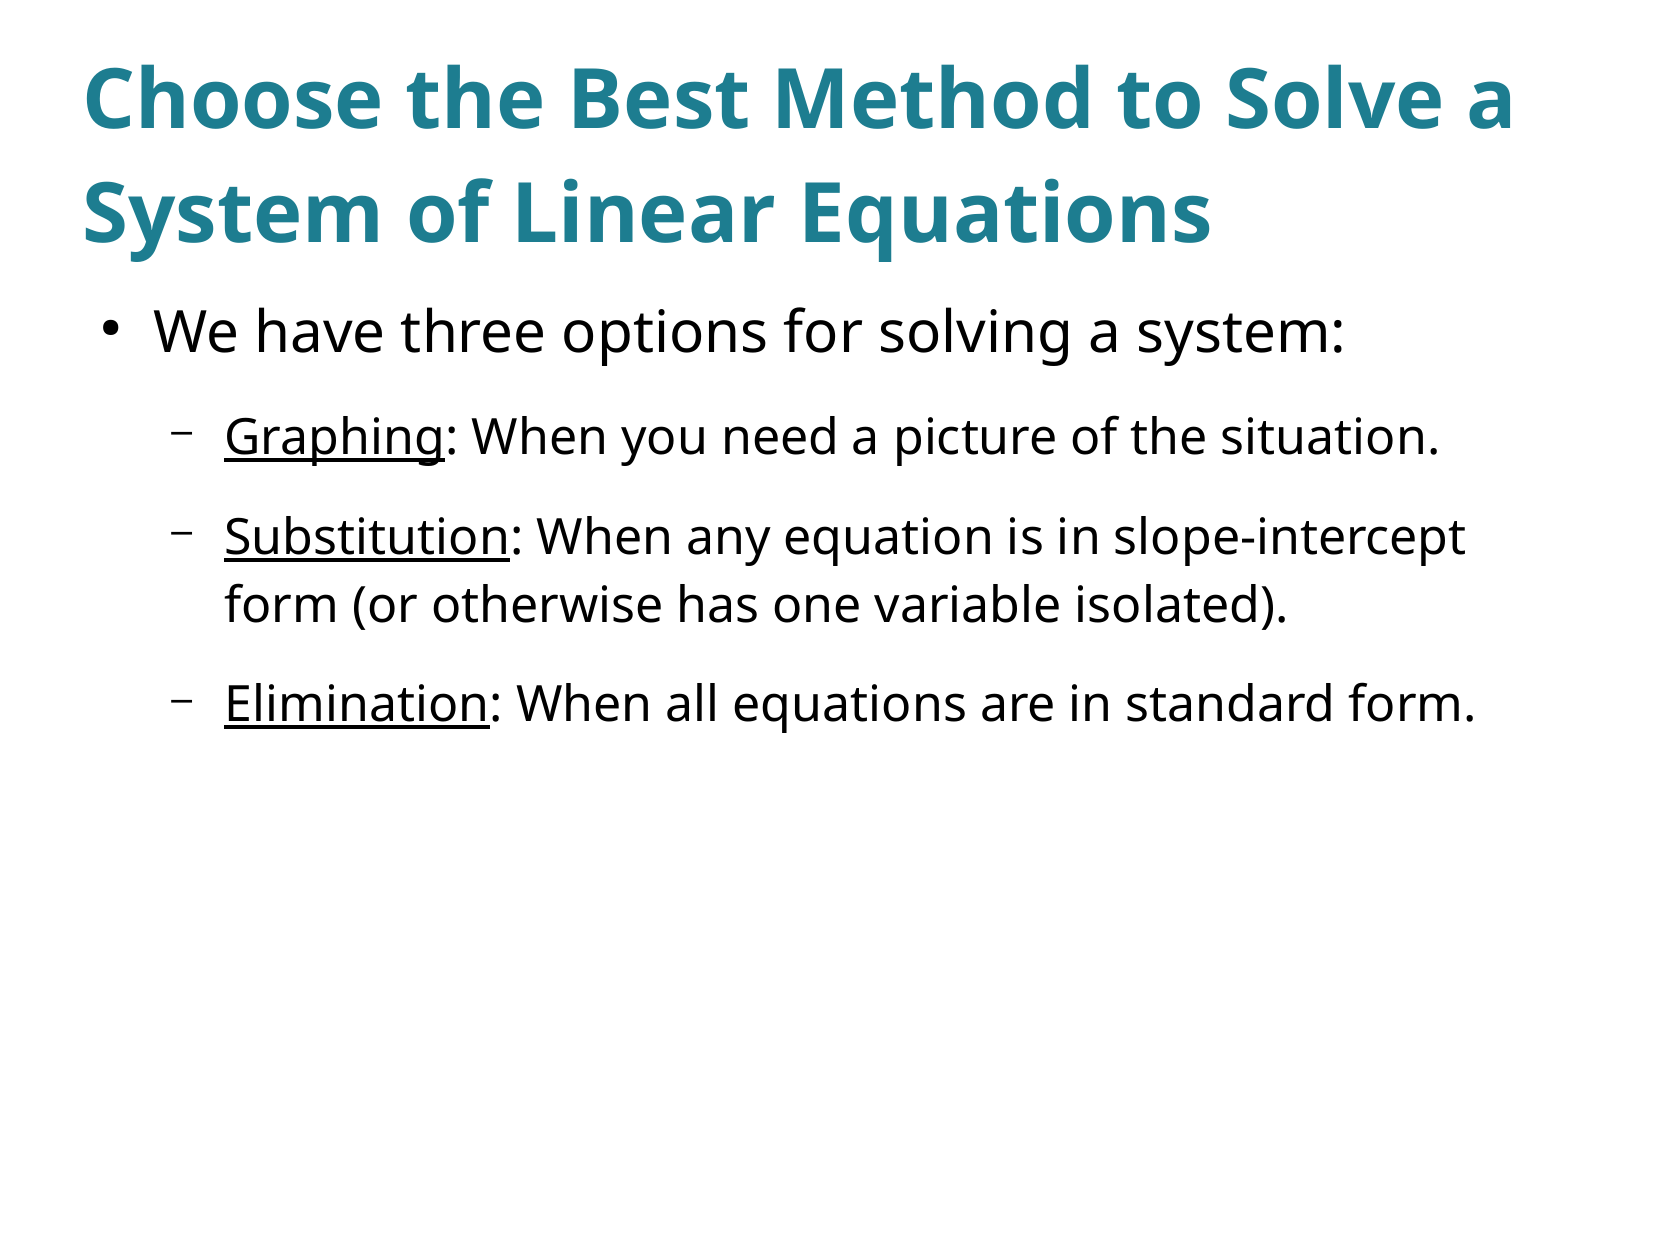

# Choose the Best Method to Solve a System of Linear Equations
We have three options for solving a system:
Graphing: When you need a picture of the situation.
Substitution: When any equation is in slope-intercept form (or otherwise has one variable isolated).
Elimination: When all equations are in standard form.